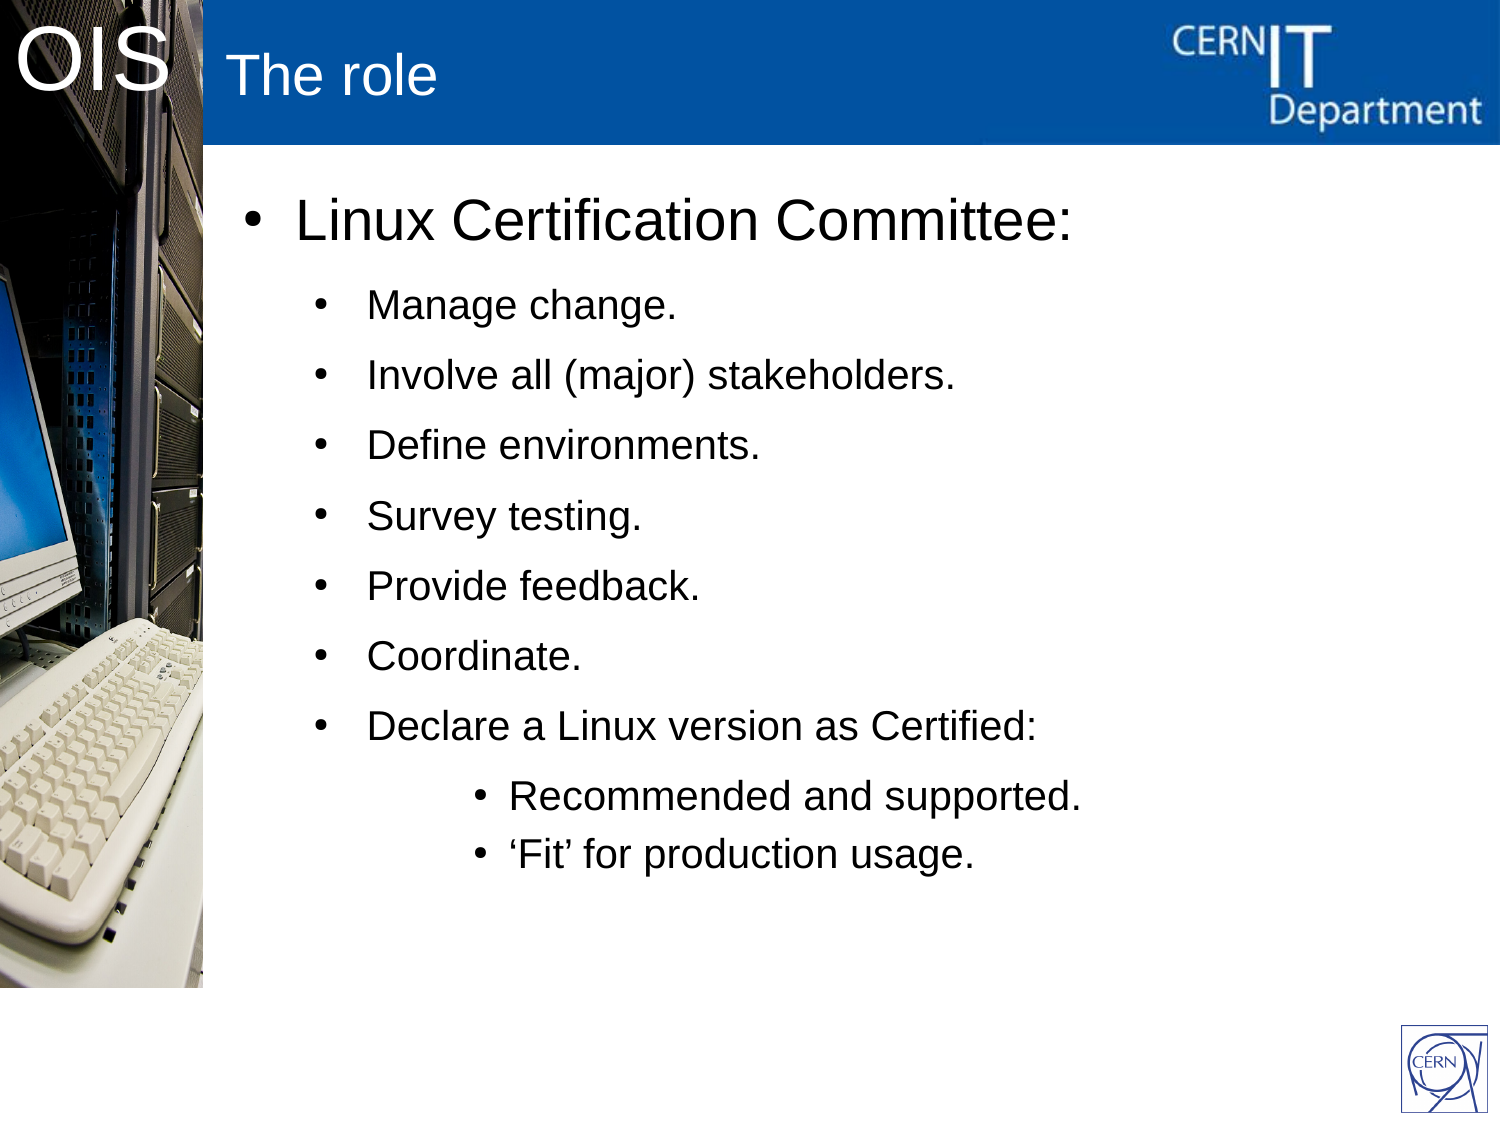

# The role
Linux Certification Committee:
Manage change.
Involve all (major) stakeholders.
Define environments.
Survey testing.
Provide feedback.
Coordinate.
Declare a Linux version as Certified:
Recommended and supported.
‘Fit’ for production usage.